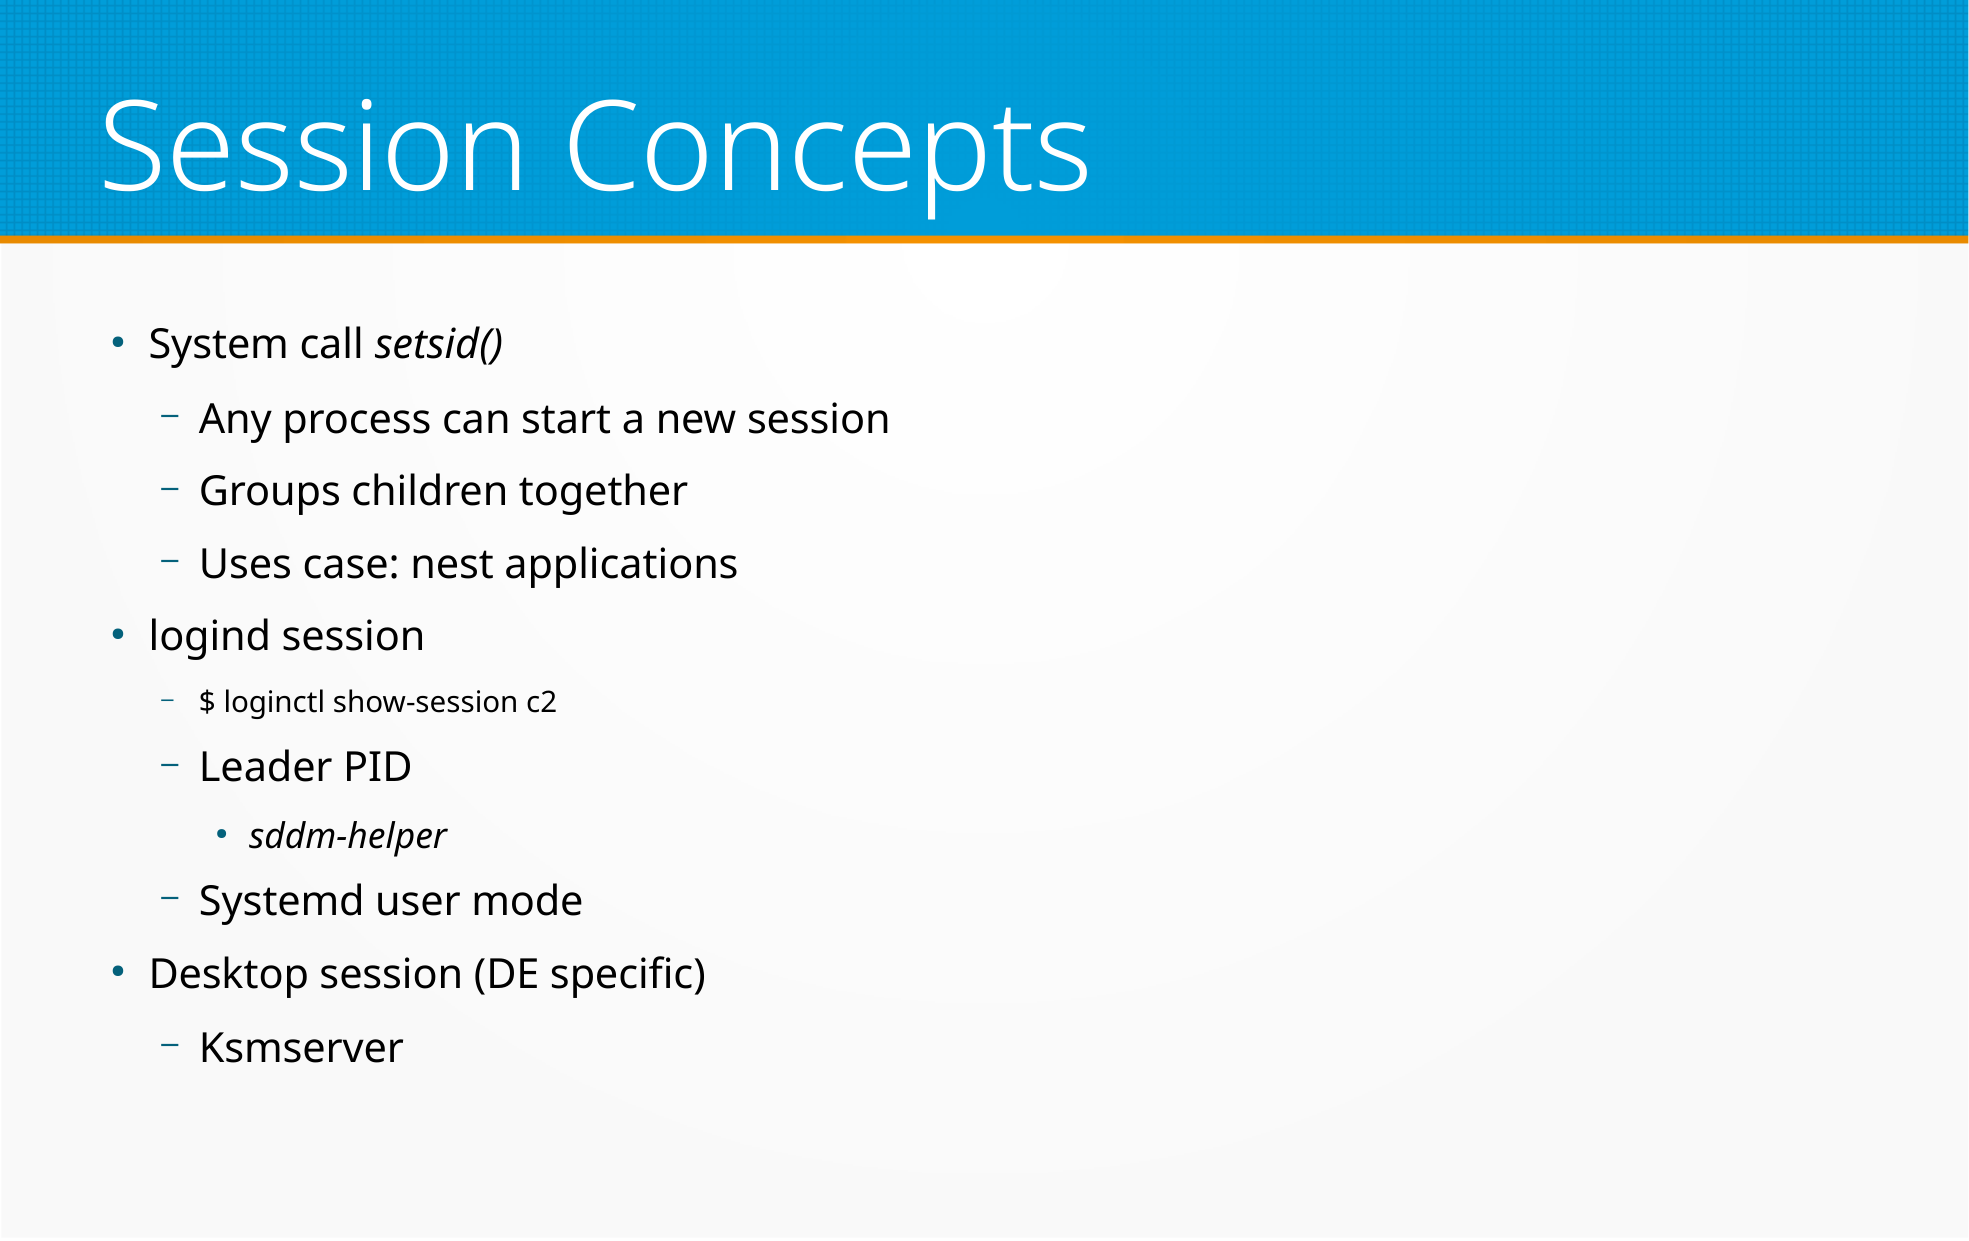

# Session Concepts
System call setsid()
Any process can start a new session
Groups children together
Uses case: nest applications
logind session
$ loginctl show-session c2
Leader PID
sddm-helper
Systemd user mode
Desktop session (DE specific)
Ksmserver